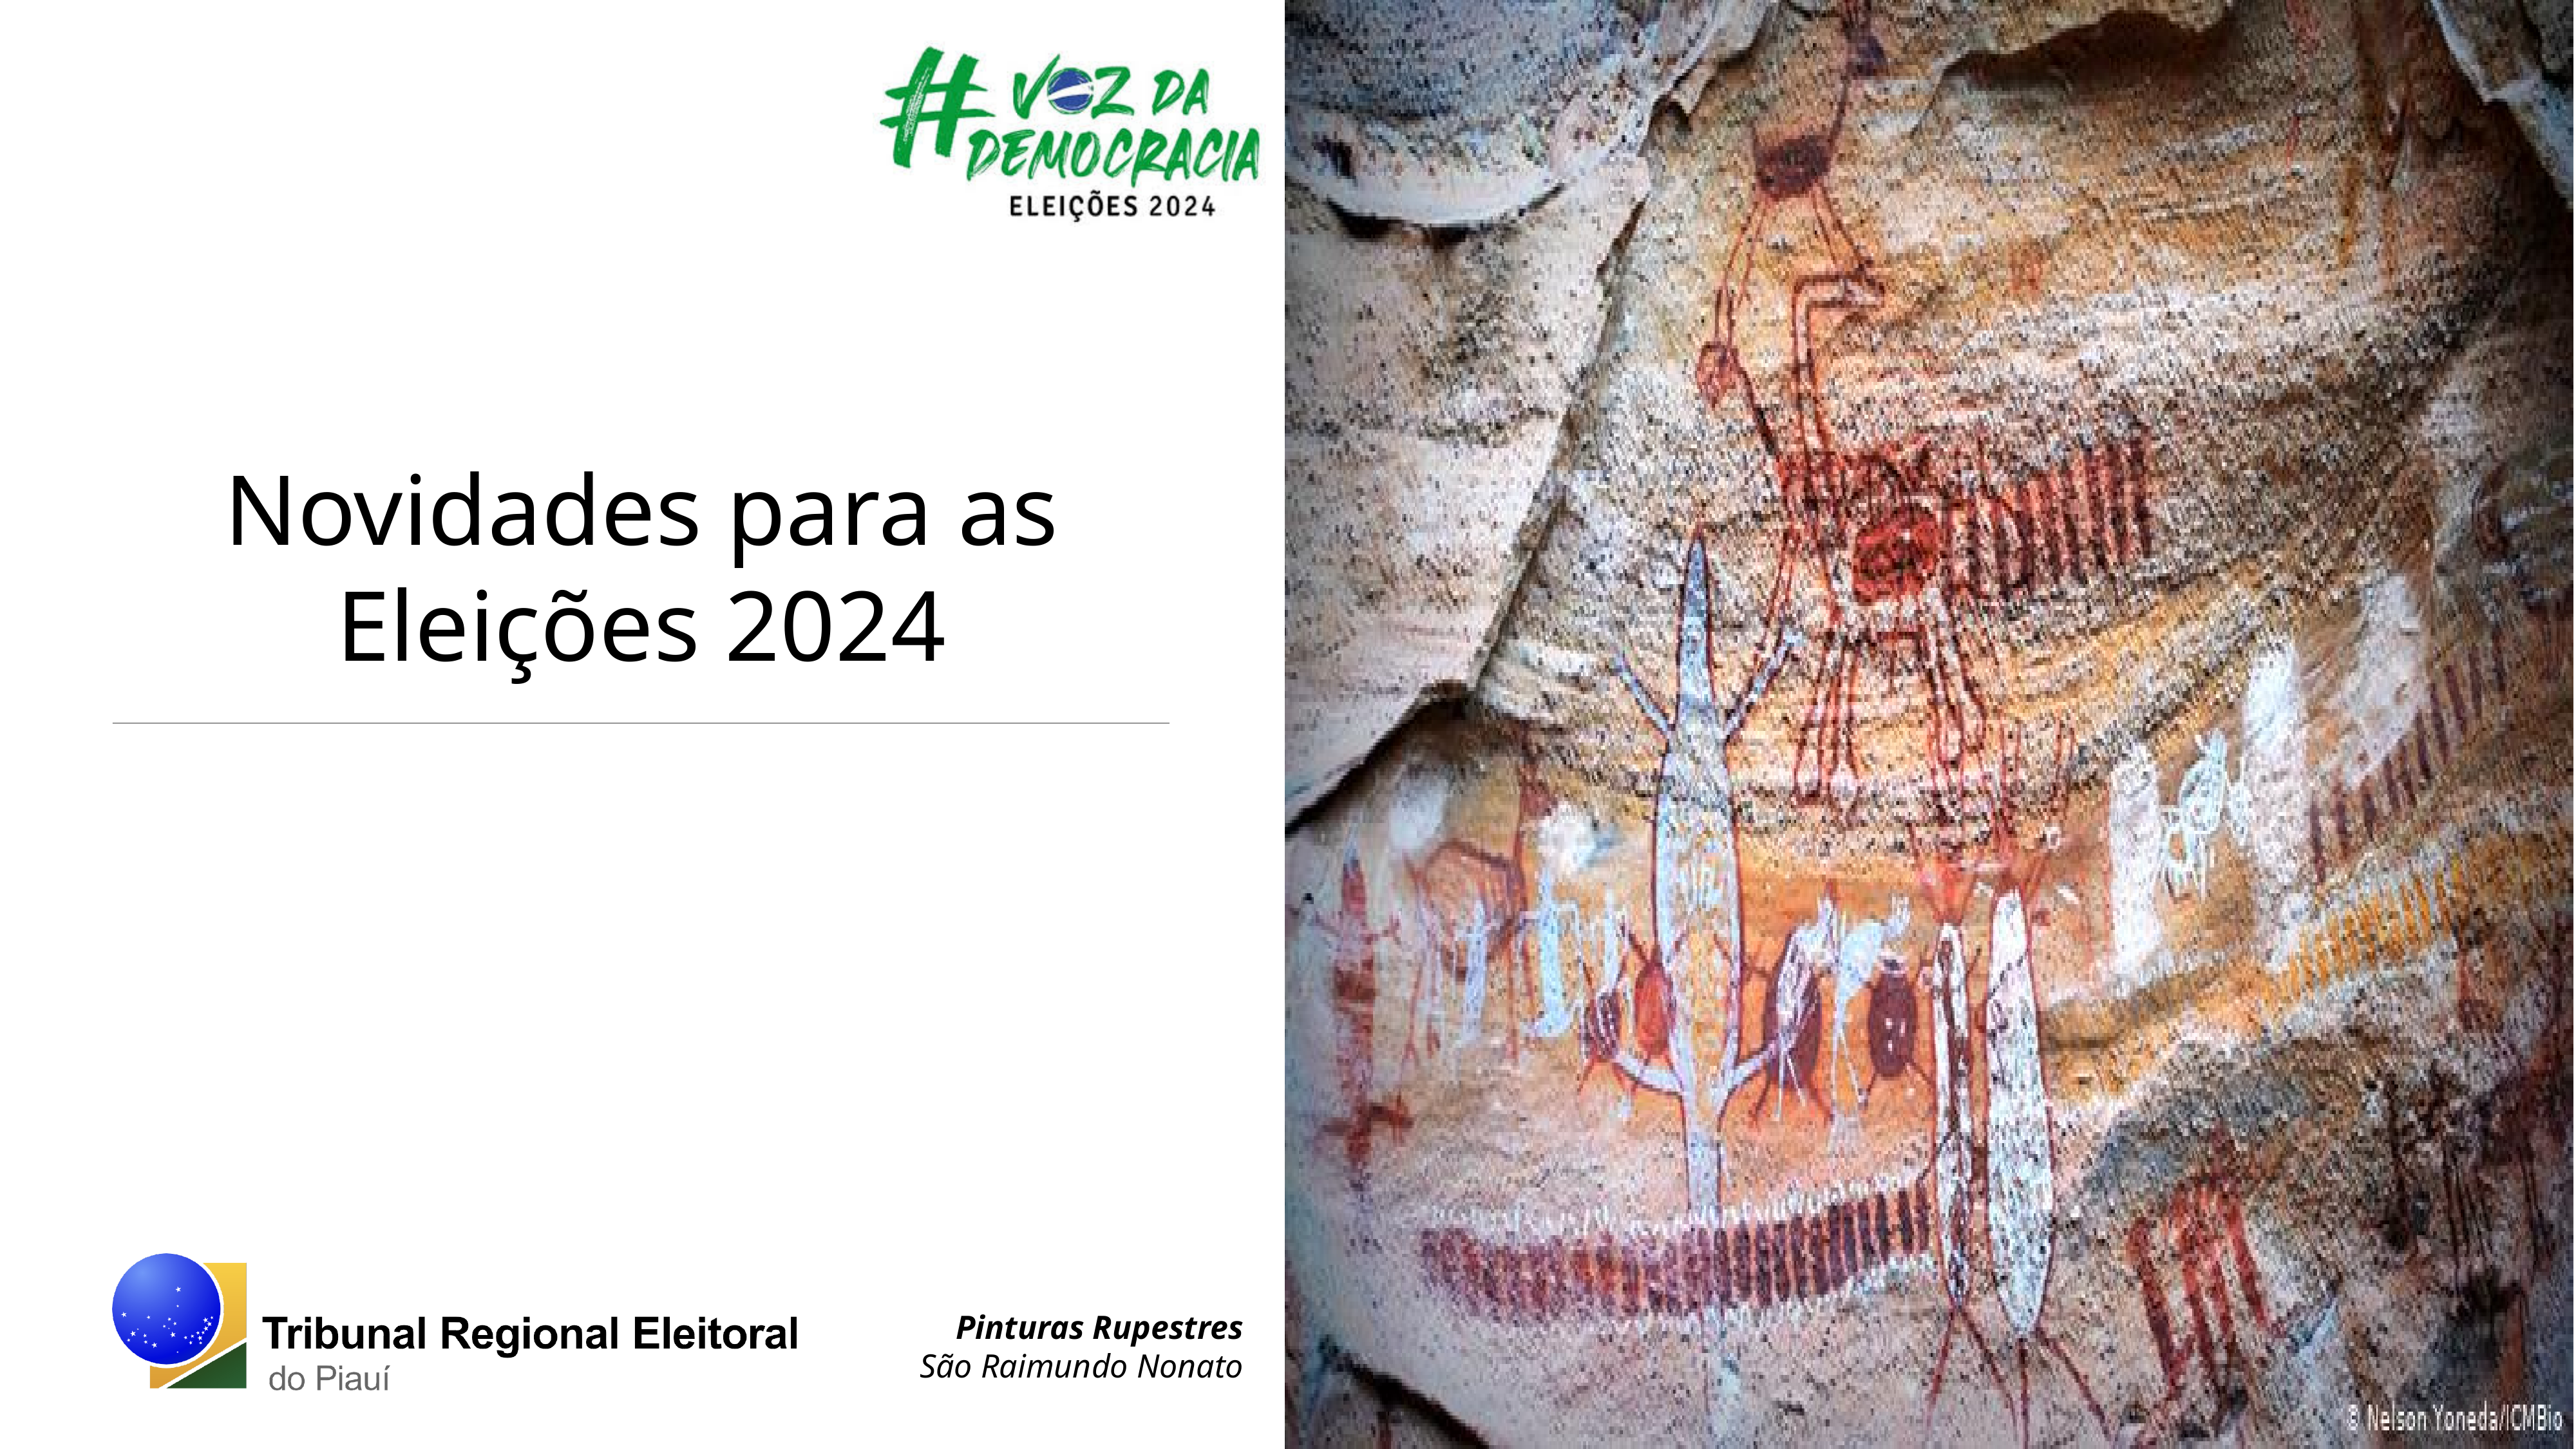

# Novidades para as Eleições 2024
Pinturas Rupestres
São Raimundo Nonato